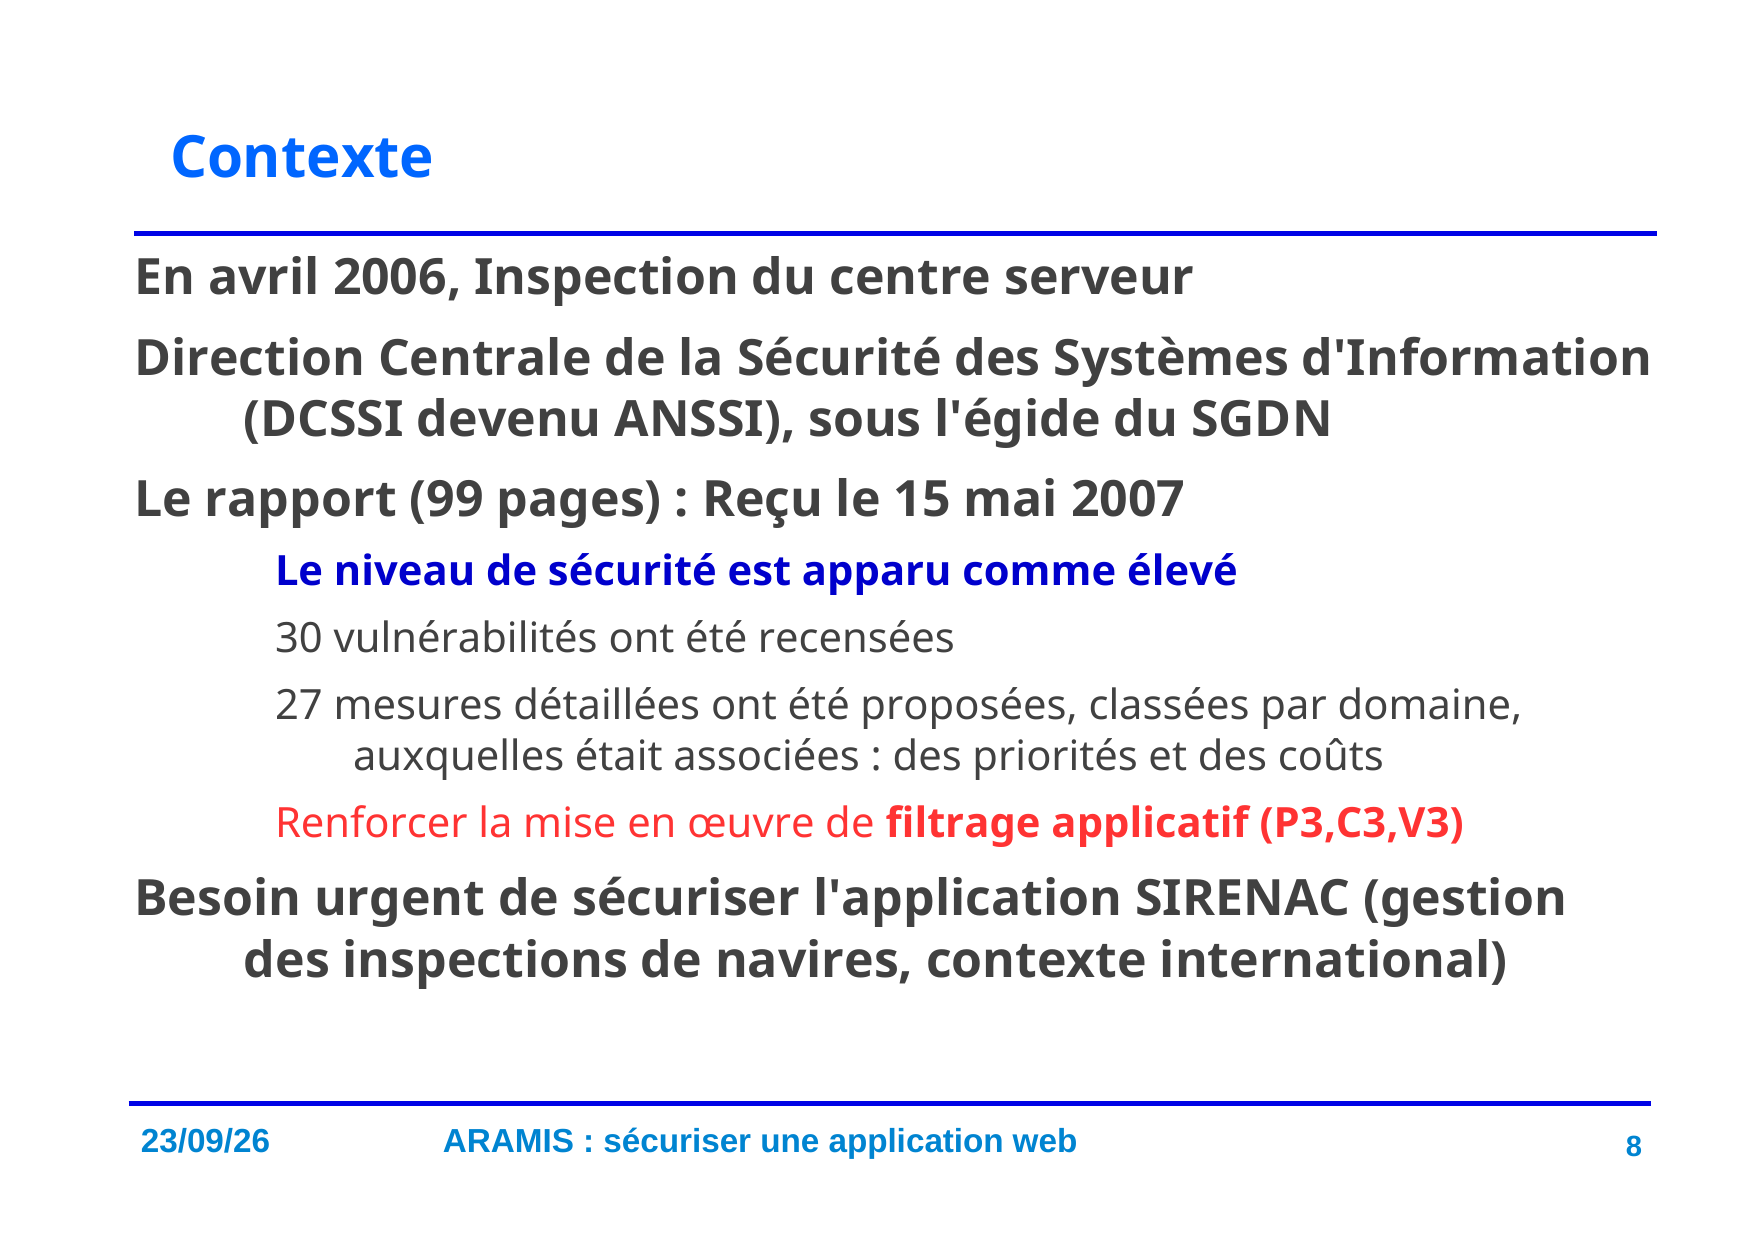

# Contexte
En avril 2006, Inspection du centre serveur
Direction Centrale de la Sécurité des Systèmes d'Information (DCSSI devenu ANSSI), sous l'égide du SGDN
Le rapport (99 pages) : Reçu le 15 mai 2007
Le niveau de sécurité est apparu comme élevé
30 vulnérabilités ont été recensées
27 mesures détaillées ont été proposées, classées par domaine, auxquelles était associées : des priorités et des coûts
Renforcer la mise en œuvre de filtrage applicatif (P3,C3,V3)
Besoin urgent de sécuriser l'application SIRENAC (gestion des inspections de navires, contexte international)
ARAMIS : sécuriser une application web
8